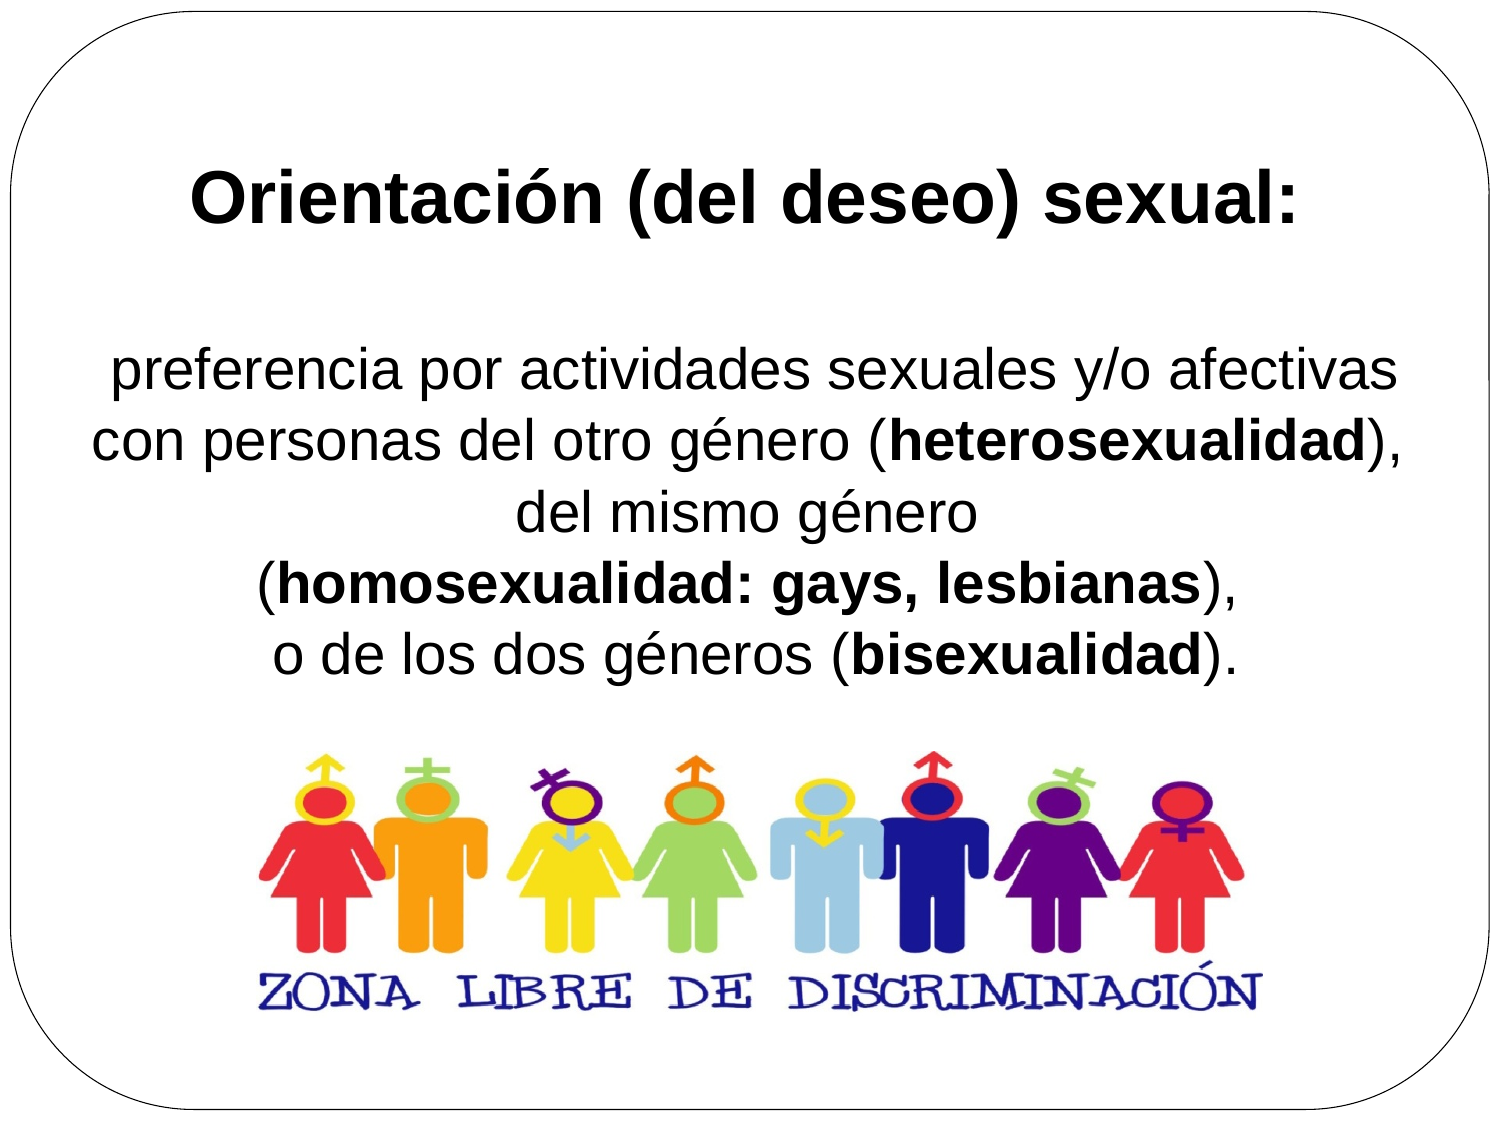

Orientación (del deseo) sexual:
preferencia por actividades sexuales y/o afectivas con personas del otro género (heterosexualidad),
del mismo género
(homosexualidad: gays, lesbianas),
o de los dos géneros (bisexualidad).